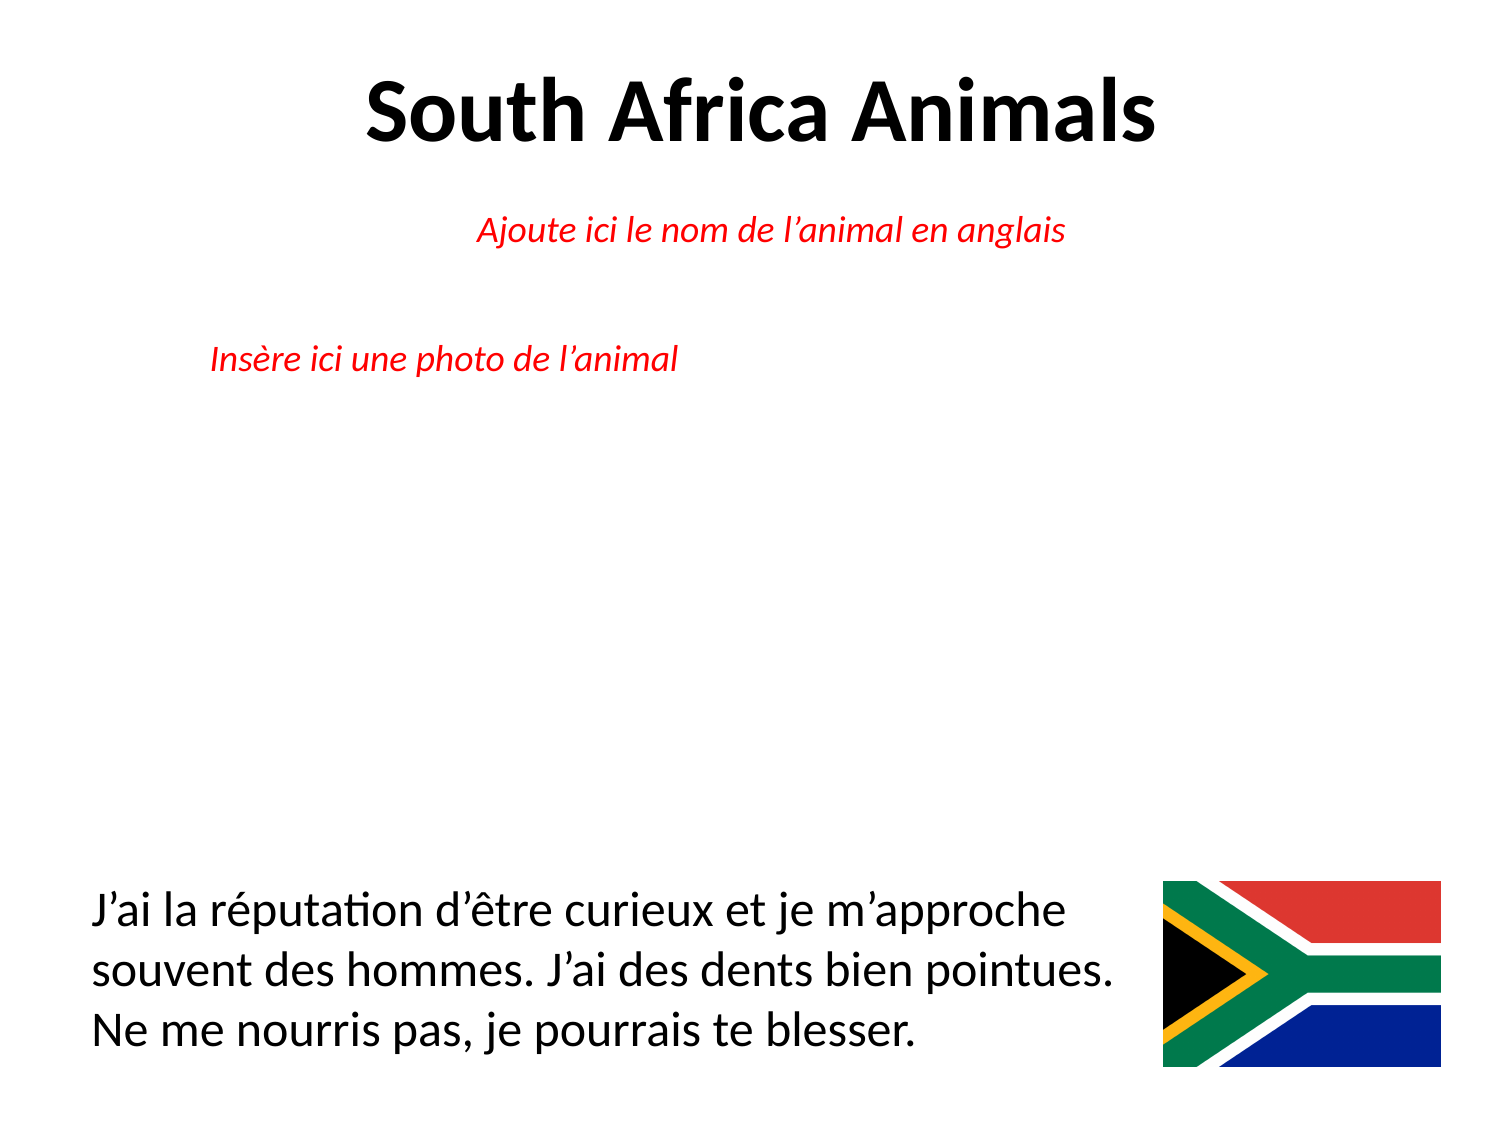

South Africa Animals
Ajoute ici le nom de l’animal en anglais
Insère ici une photo de l’animal
J’ai la réputation d’être curieux et je m’approche souvent des hommes. J’ai des dents bien pointues. Ne me nourris pas, je pourrais te blesser.